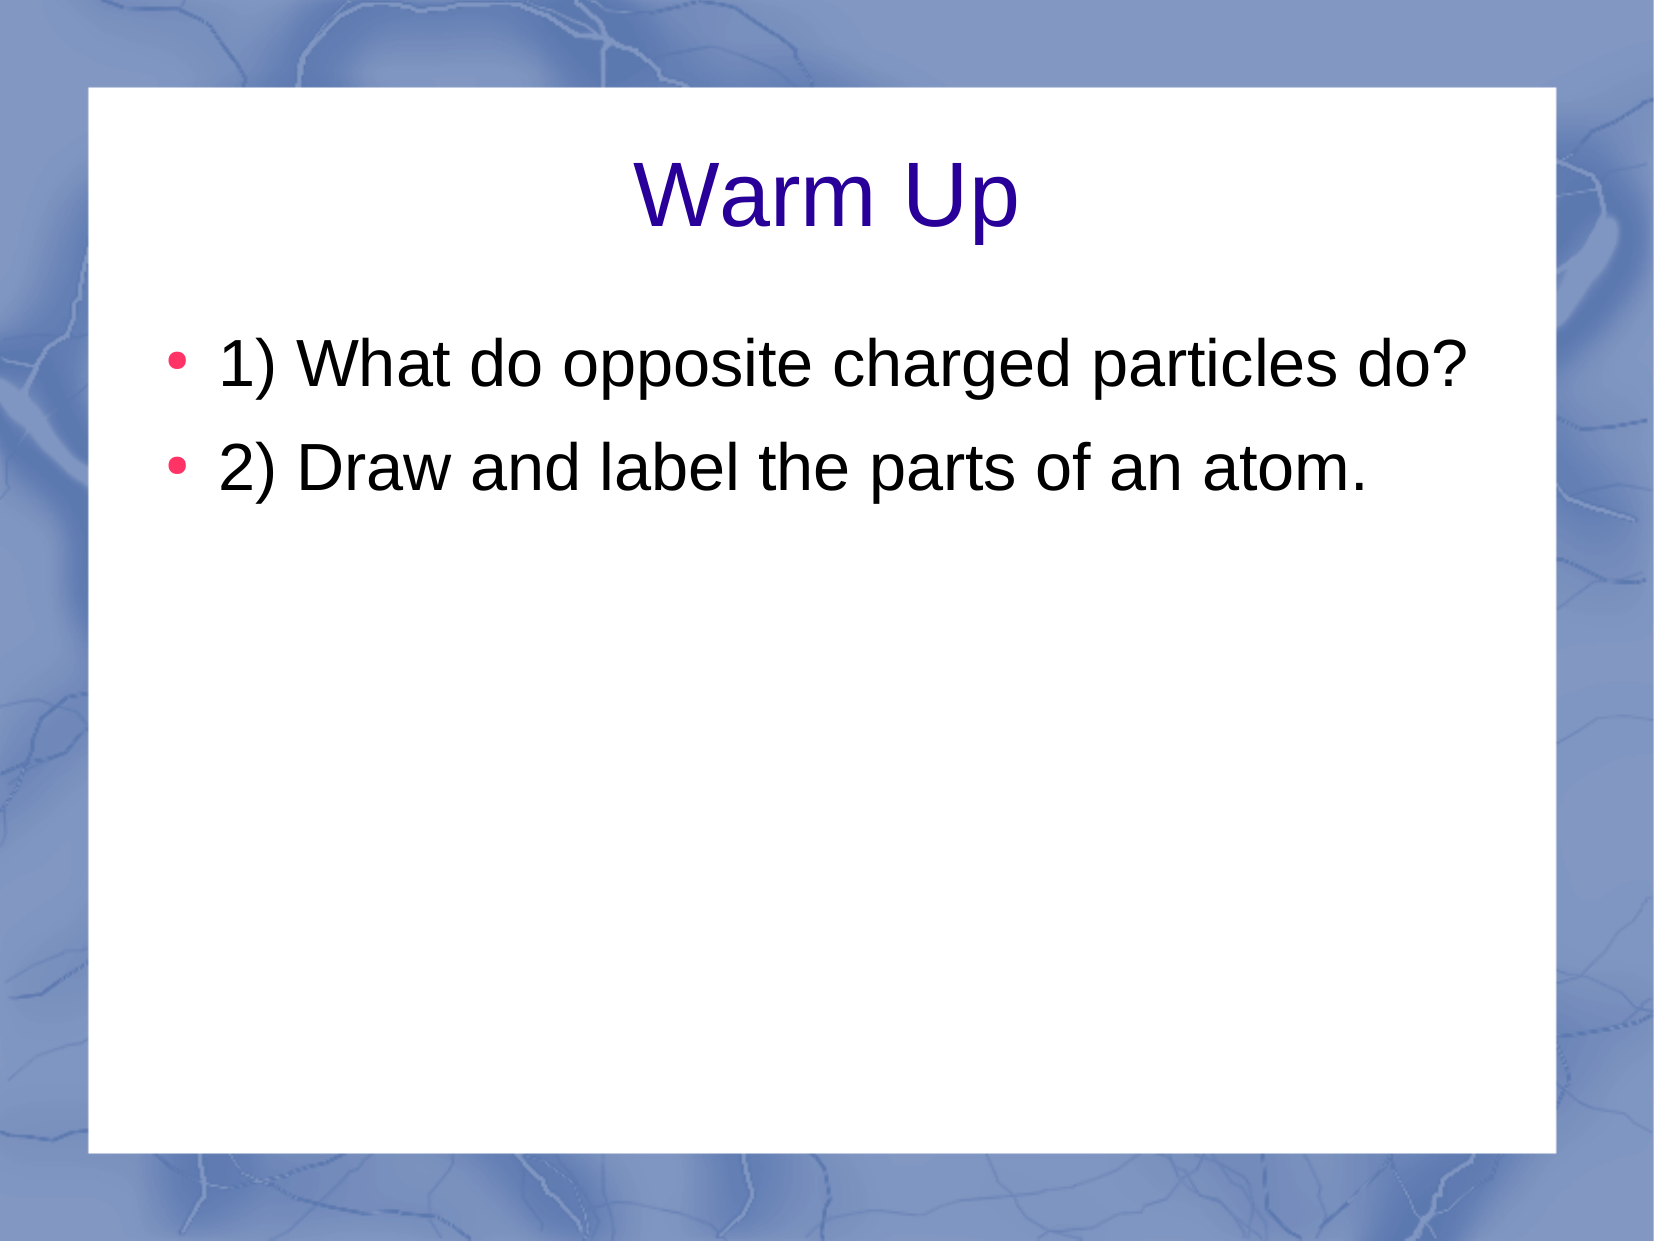

# Warm Up
1) What do opposite charged particles do?
2) Draw and label the parts of an atom.